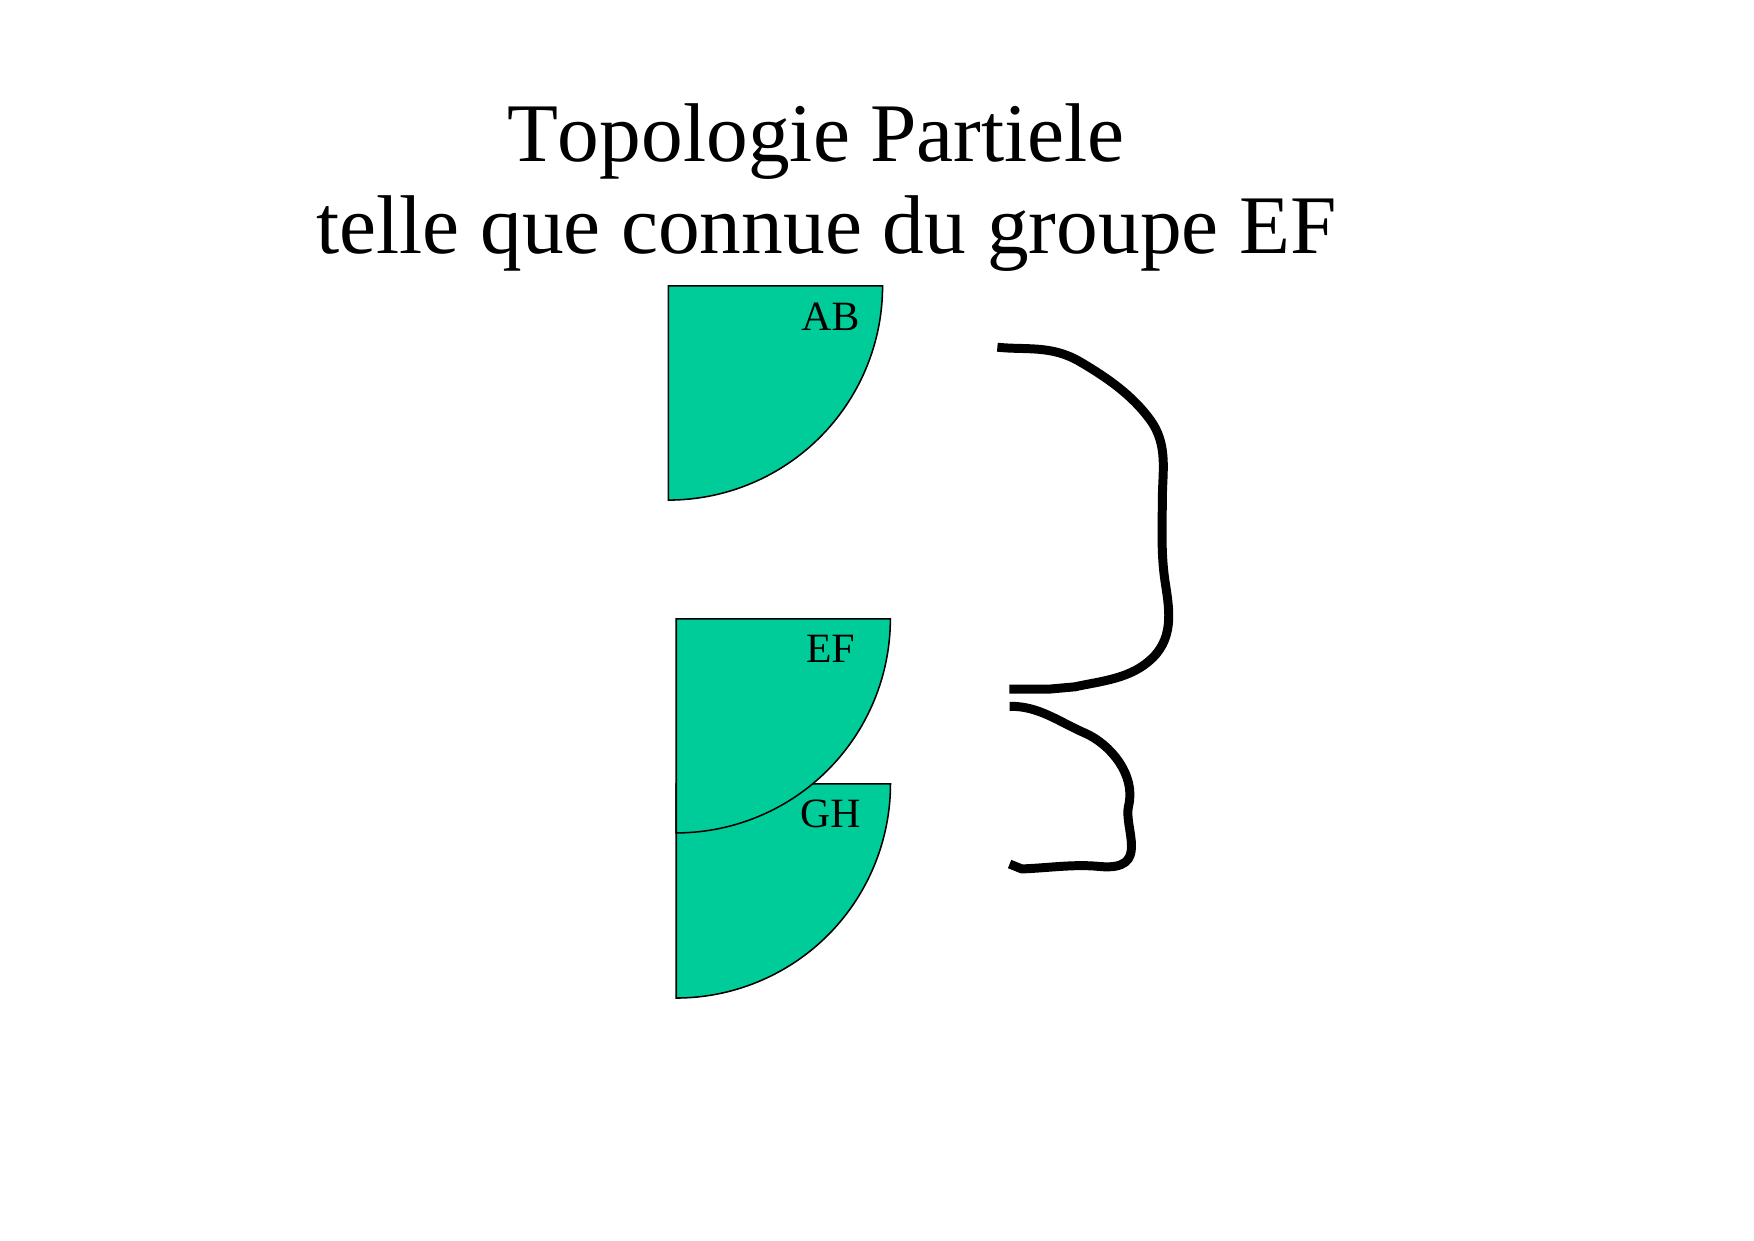

Topologie Partiele
telle que connue du groupe EF
AB
EF
GH